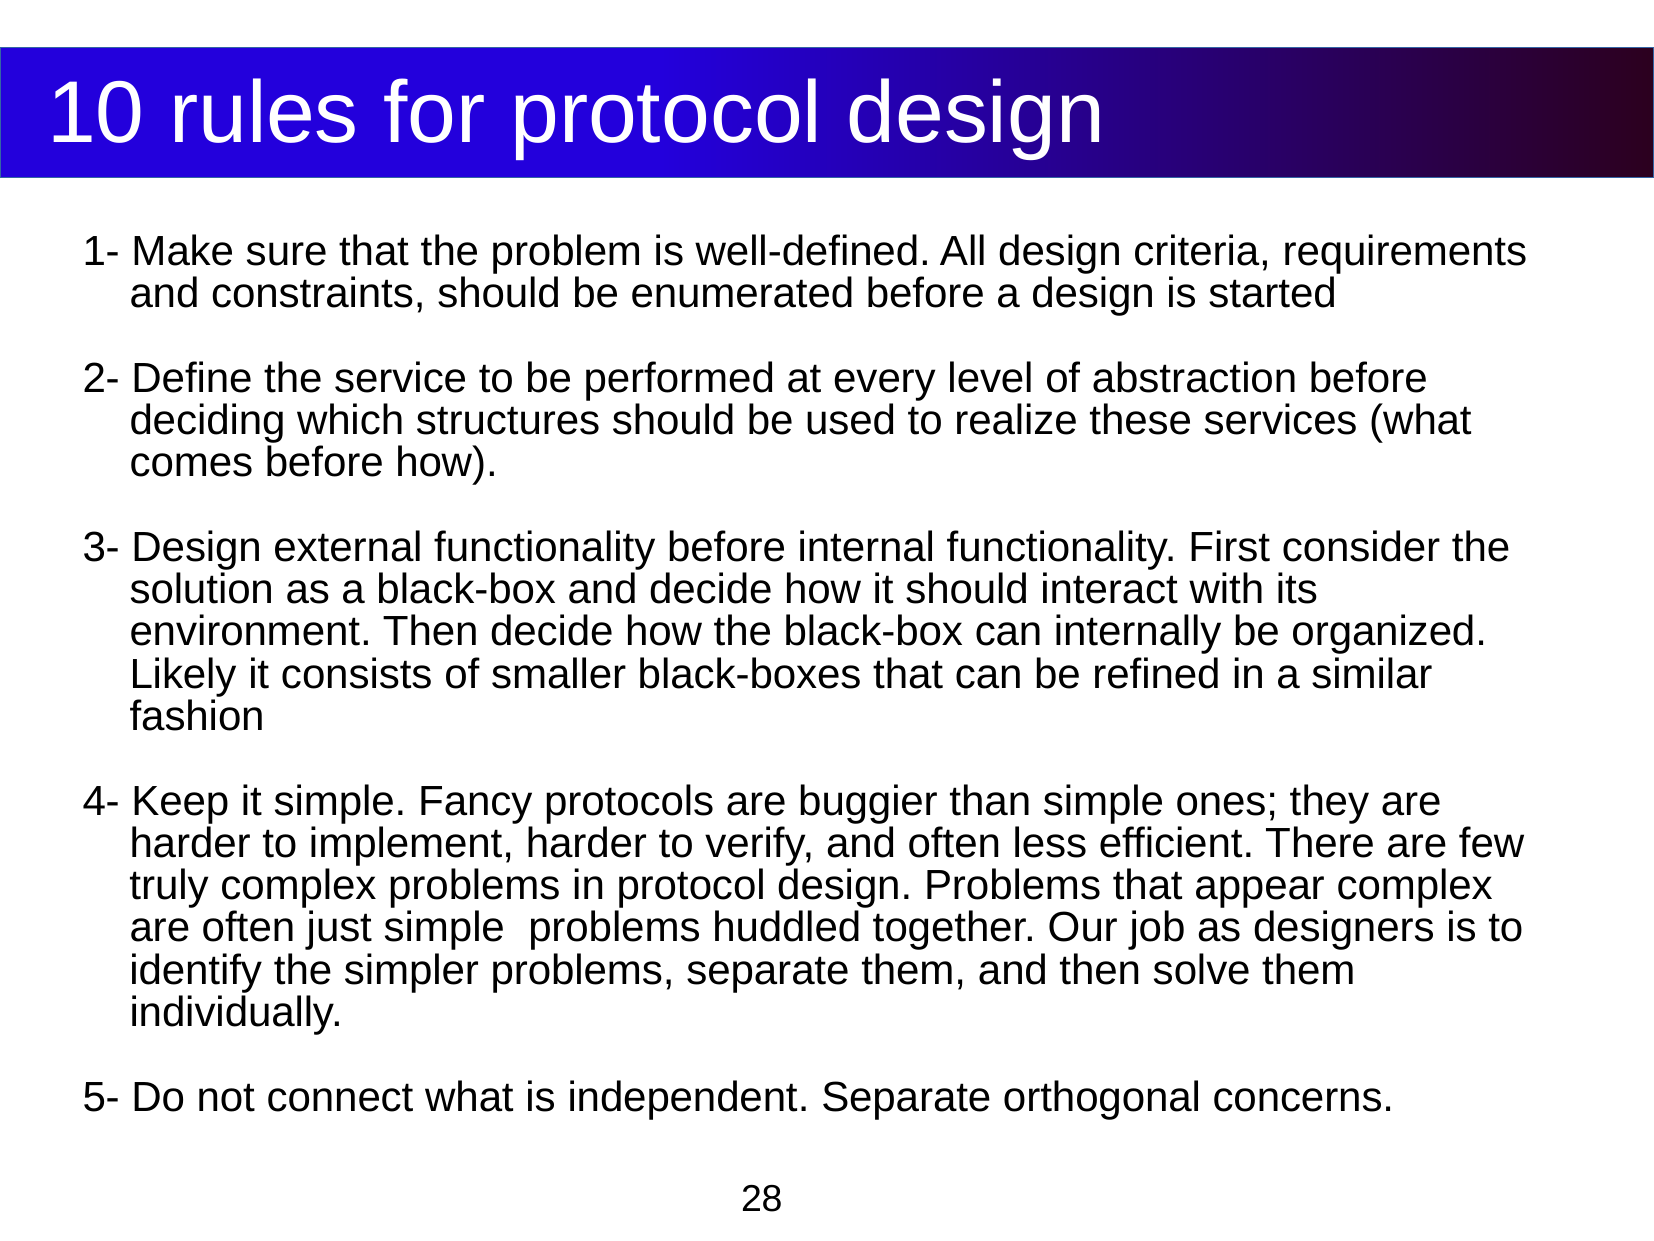

# 10 rules for protocol design
1- Make sure that the problem is well-defined. All design criteria, requirements
 and constraints, should be enumerated before a design is started
2- Define the service to be performed at every level of abstraction before
 deciding which structures should be used to realize these services (what
 comes before how).
3- Design external functionality before internal functionality. First consider the
 solution as a black-box and decide how it should interact with its
 environment. Then decide how the black-box can internally be organized.
 Likely it consists of smaller black-boxes that can be refined in a similar
 fashion
4- Keep it simple. Fancy protocols are buggier than simple ones; they are
 harder to implement, harder to verify, and often less efficient. There are few truly complex problems in protocol design. Problems that appear complex
 are often just simple problems huddled together. Our job as designers is to identify the simpler problems, separate them, and then solve them
 individually.
5- Do not connect what is independent. Separate orthogonal concerns.